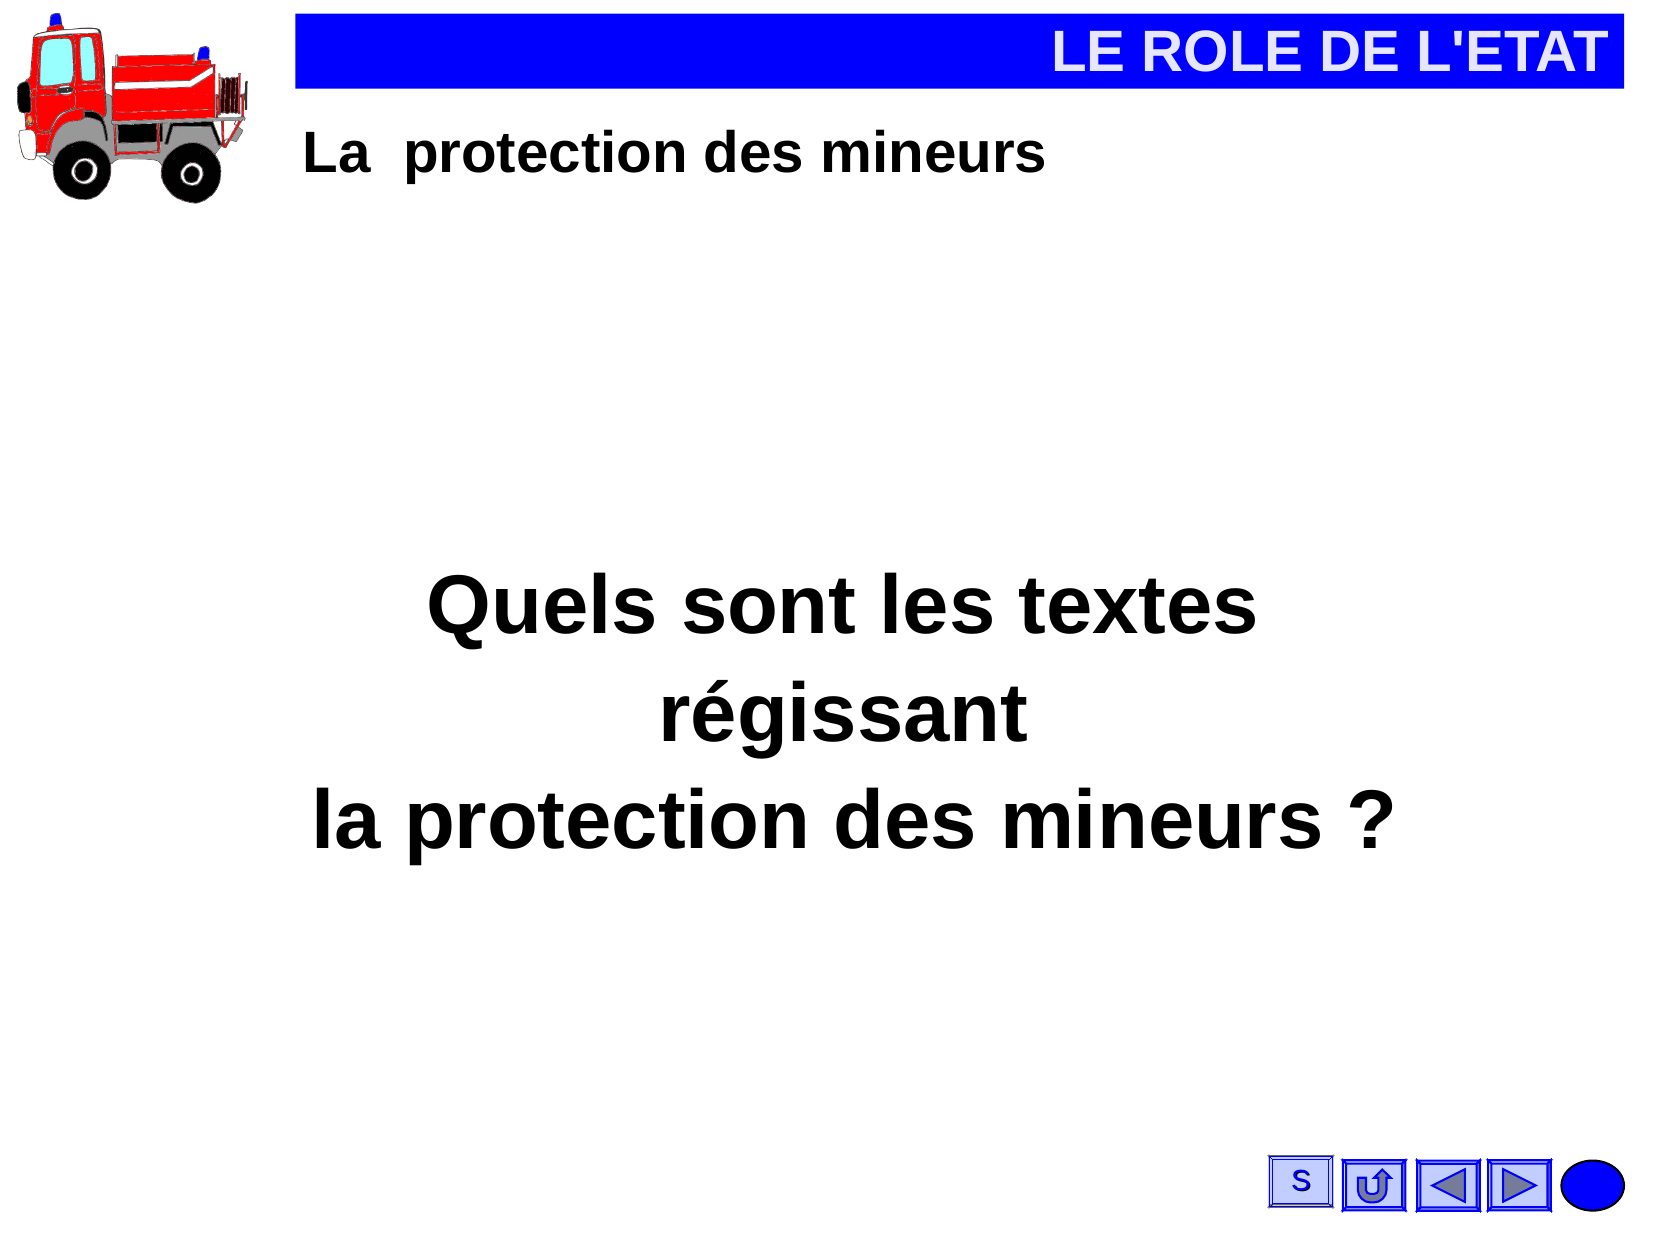

LE ROLE DE L'ETAT
La protection des mineurs
# Quels sont les textes
régissant
la protection des mineurs ?